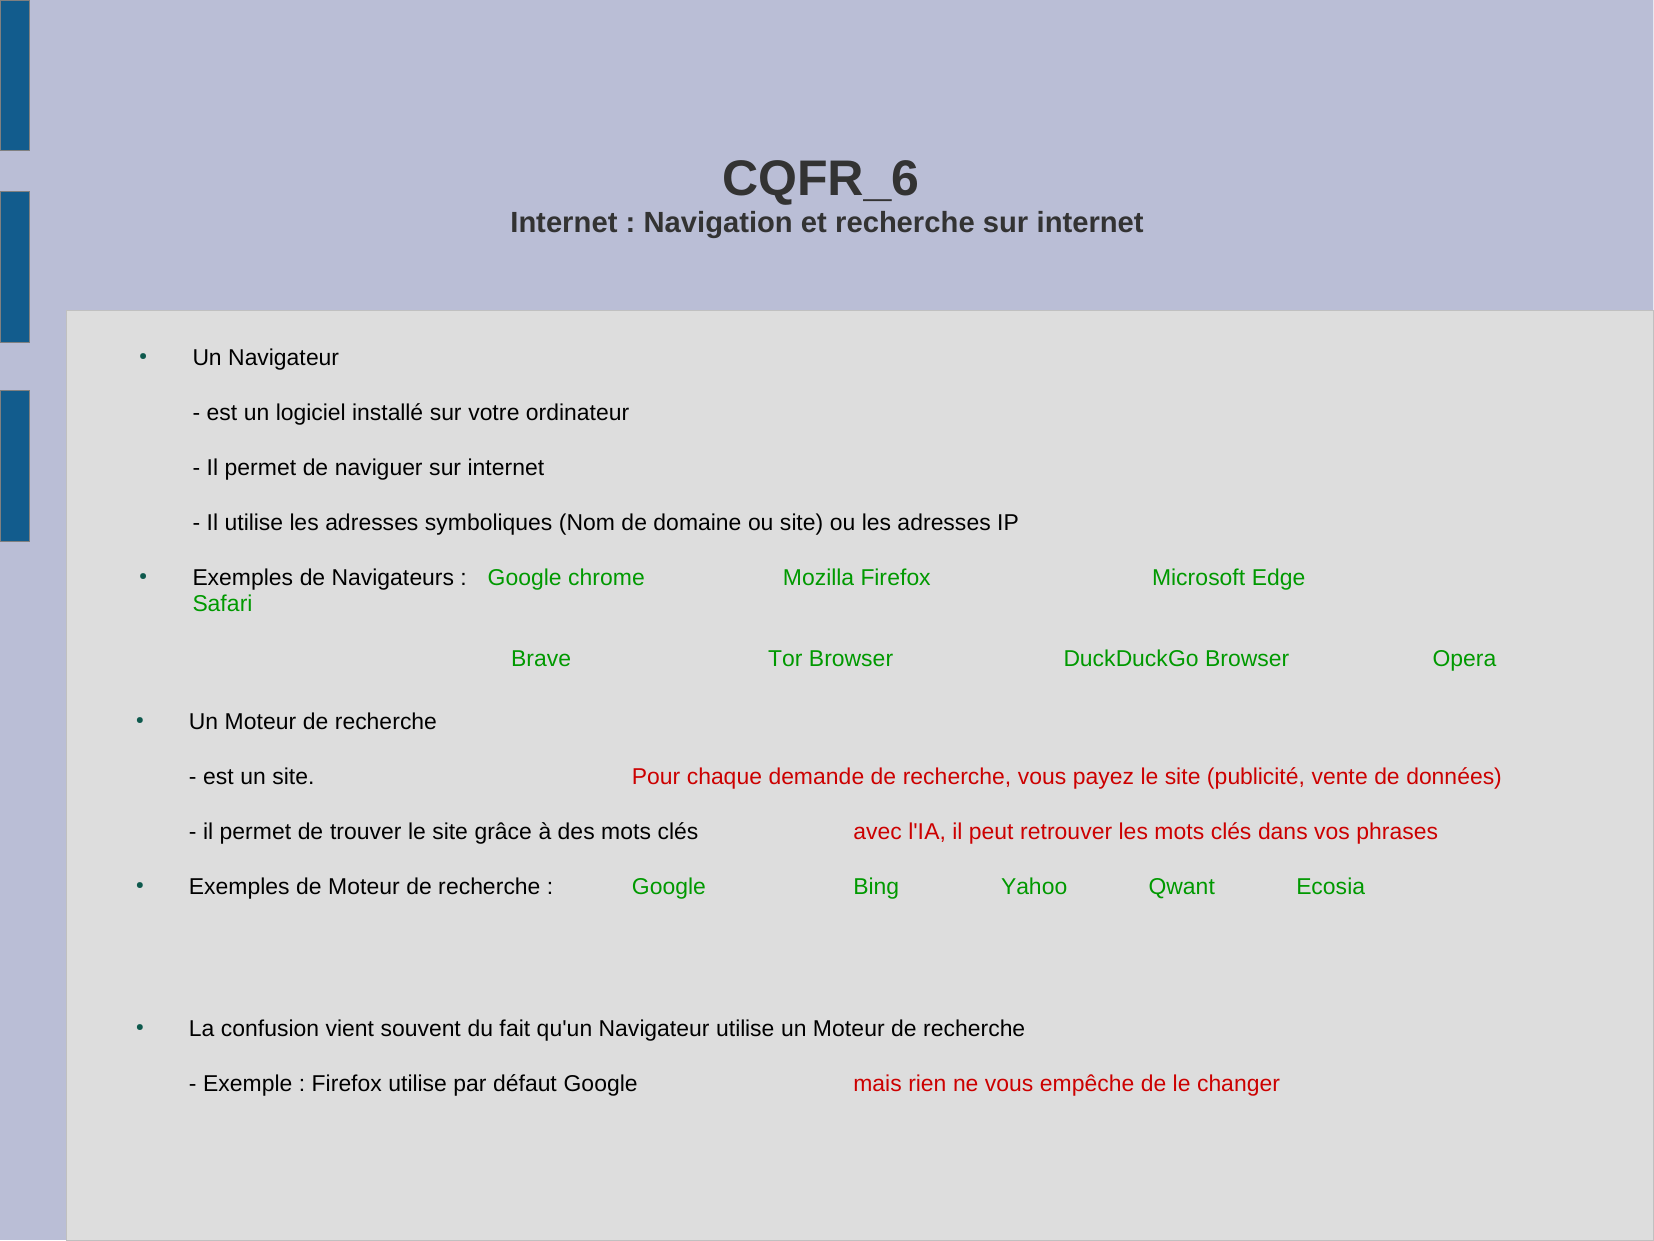

# CQFR_6  Internet : Navigation et recherche sur internet
Un Navigateur
- est un logiciel installé sur votre ordinateur
- Il permet de naviguer sur internet
- Il utilise les adresses symboliques (Nom de domaine ou site) ou les adresses IP
Exemples de Navigateurs : 	Google chrome		Mozilla Firefox			Microsoft Edge			Safari
Brave 			Tor Browser			DuckDuckGo Browser		Opera
Un Moteur de recherche
- est un site.					Pour chaque demande de recherche, vous payez le site (publicité, vente de données)
- il permet de trouver le site grâce à des mots clés			avec l'IA, il peut retrouver les mots clés dans vos phrases
Exemples de Moteur de recherche :		Google		Bing 		Yahoo		Qwant		Ecosia
La confusion vient souvent du fait qu'un Navigateur utilise un Moteur de recherche
- Exemple : Firefox utilise par défaut Google			mais rien ne vous empêche de le changer